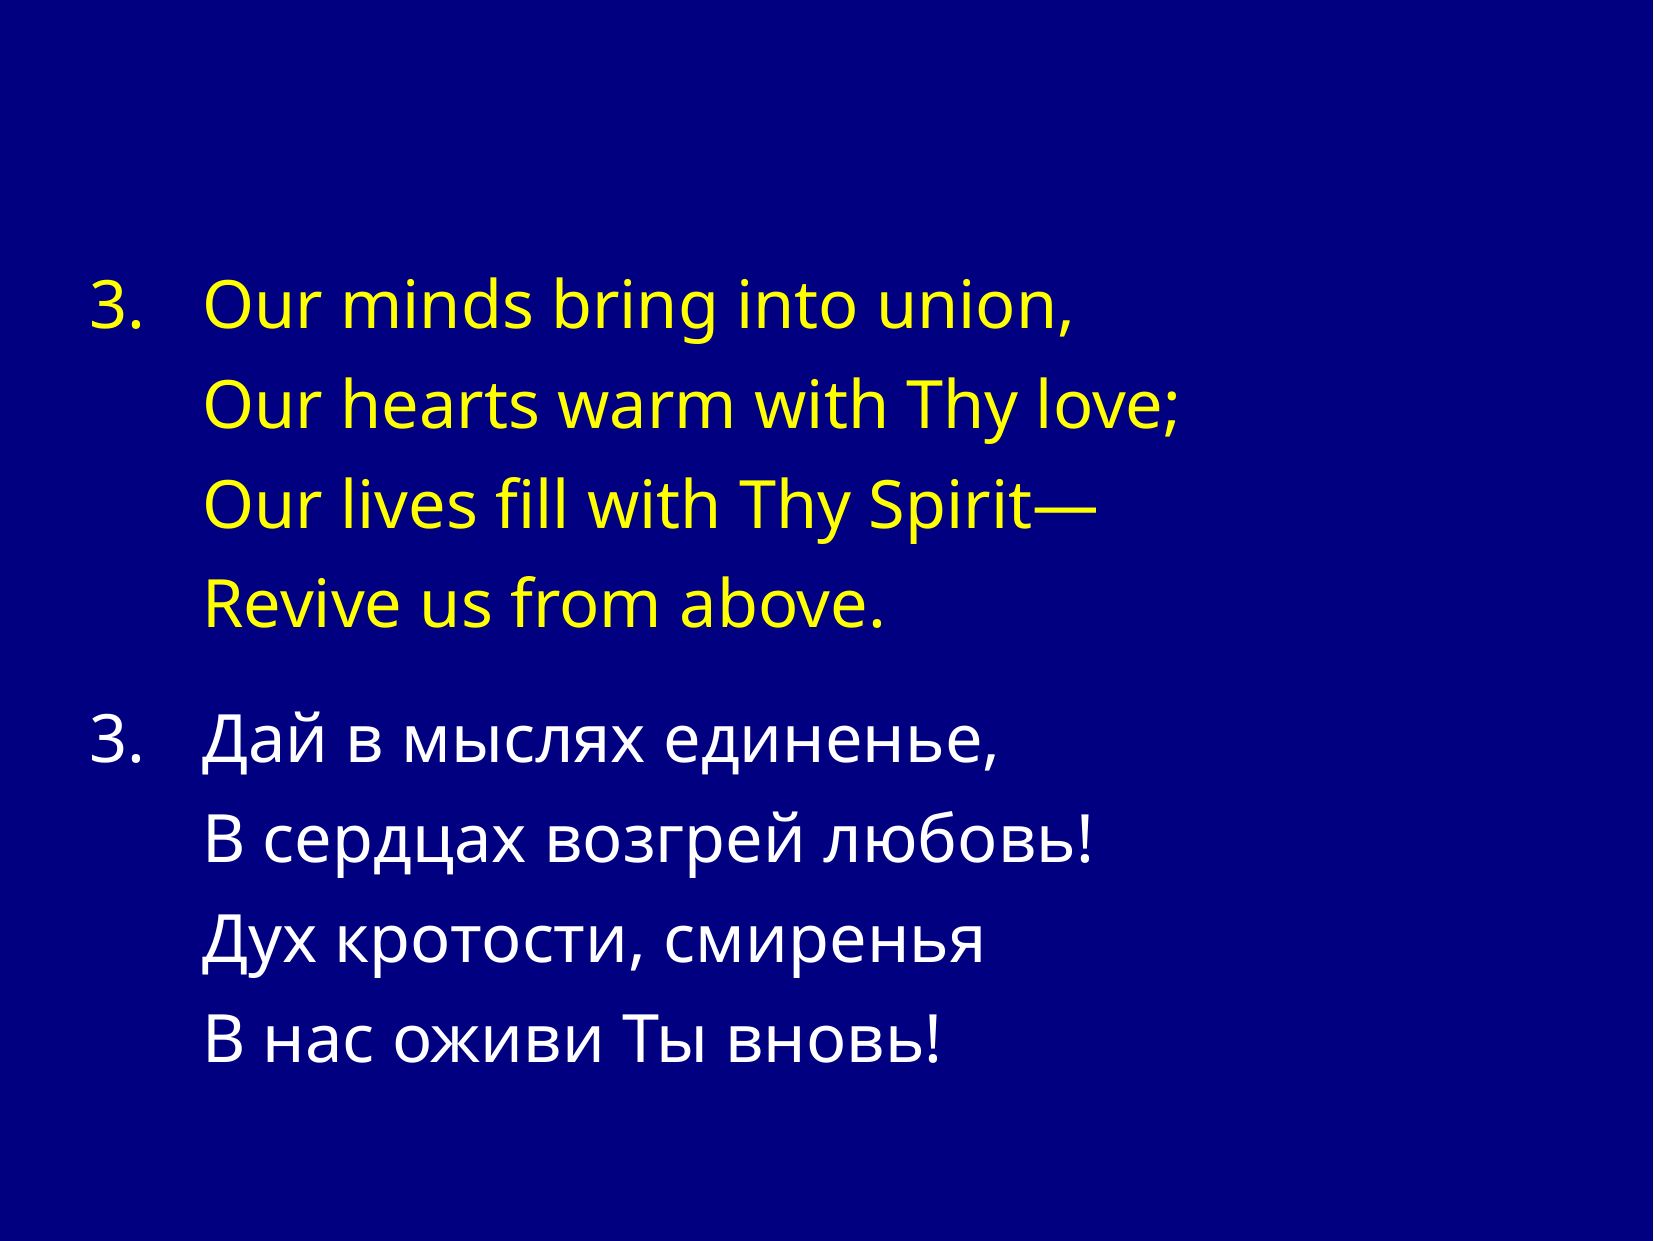

3.	Our minds bring into union,
	Our hearts warm with Thy love;
	Our lives fill with Thy Spirit—
	Revive us from above.
3.	Дай в мыслях единенье,
	В сердцах возгрей любовь!
	Дух кротости, смиренья
	В нас оживи Ты вновь!